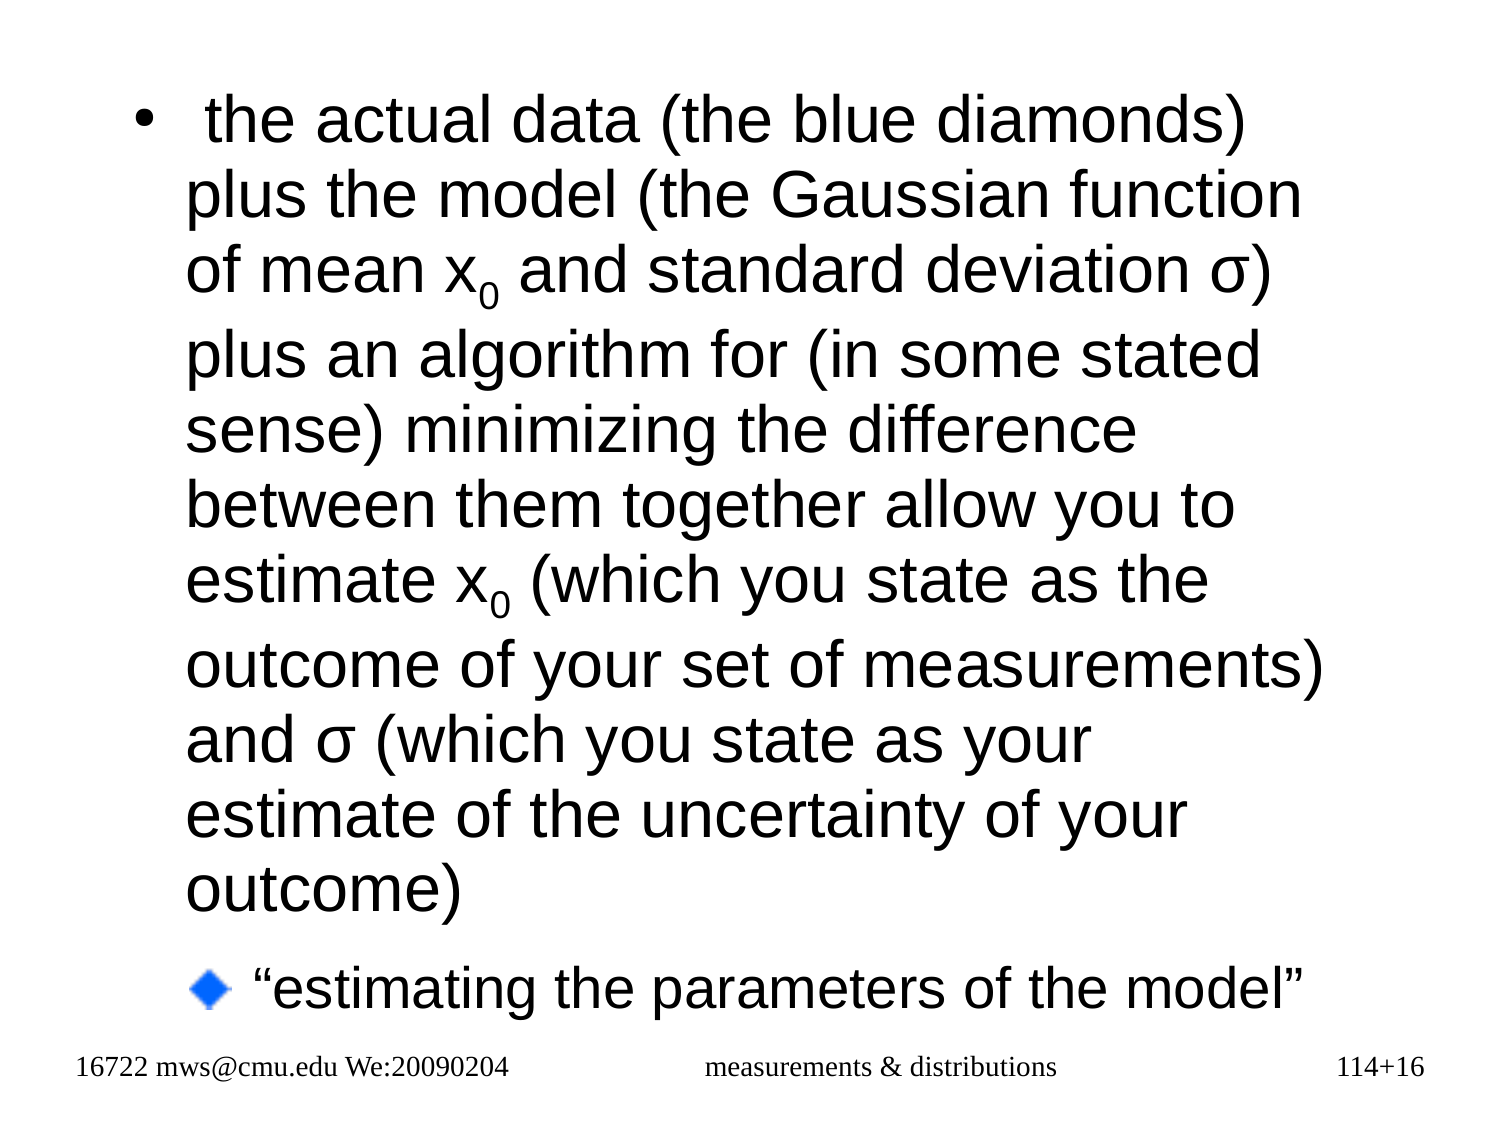

# the actual data (the blue diamonds) plus the model (the Gaussian function of mean x0 and standard deviation σ) plus an algorithm for (in some stated sense) minimizing the difference between them together allow you to estimate x0 (which you state as the outcome of your set of measurements) and σ (which you state as your estimate of the uncertainty of your outcome)
 “estimating the parameters of the model”
16722 mws@cmu.edu We:20090204
measurements & distributions
16